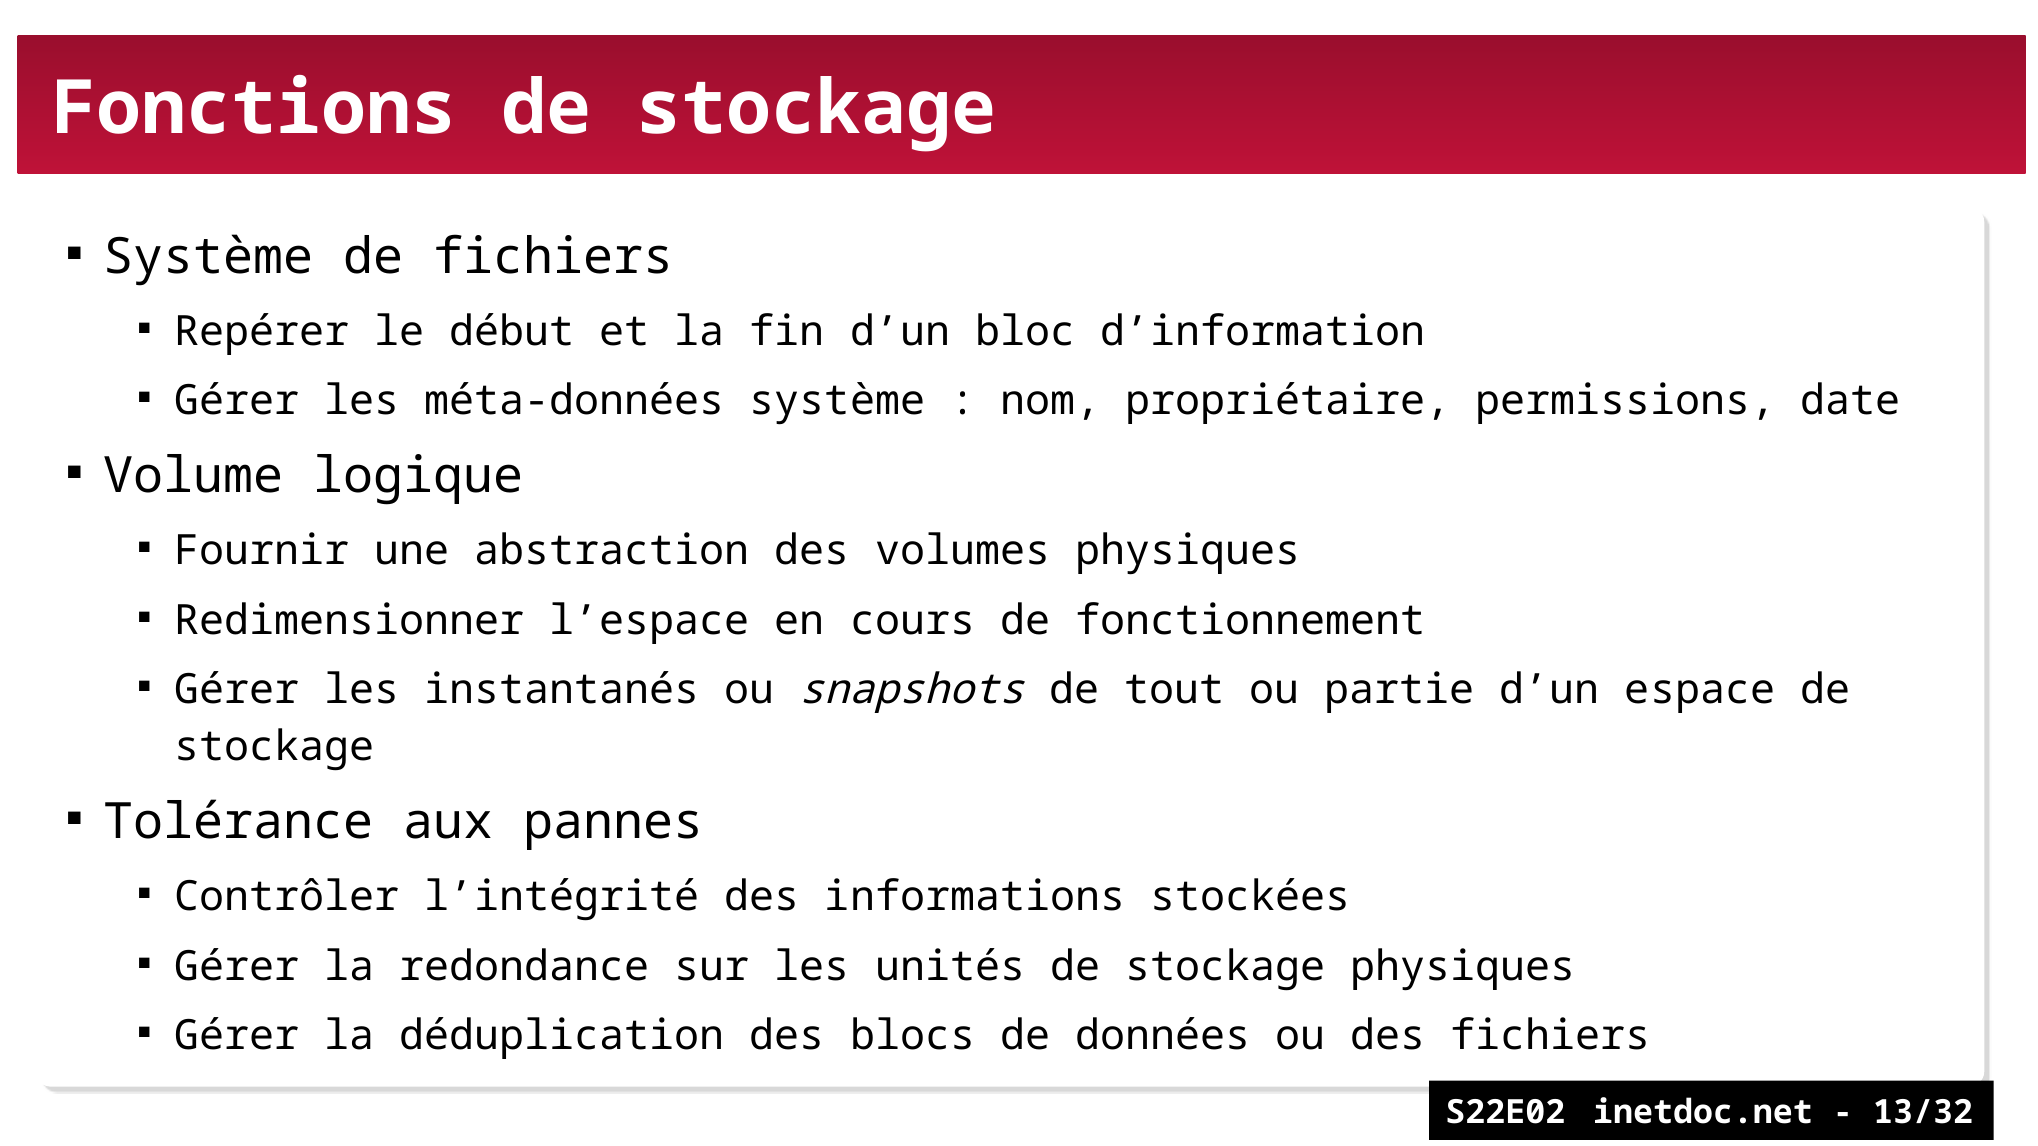

Fonctions de stockage
Système de fichiers
Repérer le début et la fin d’un bloc d’information
Gérer les méta-données système : nom, propriétaire, permissions, date
Volume logique
Fournir une abstraction des volumes physiques
Redimensionner l’espace en cours de fonctionnement
Gérer les instantanés ou snapshots de tout ou partie d’un espace de stockage
Tolérance aux pannes
Contrôler l’intégrité des informations stockées
Gérer la redondance sur les unités de stockage physiques
Gérer la déduplication des blocs de données ou des fichiers
S22E02	inetdoc.net - /32